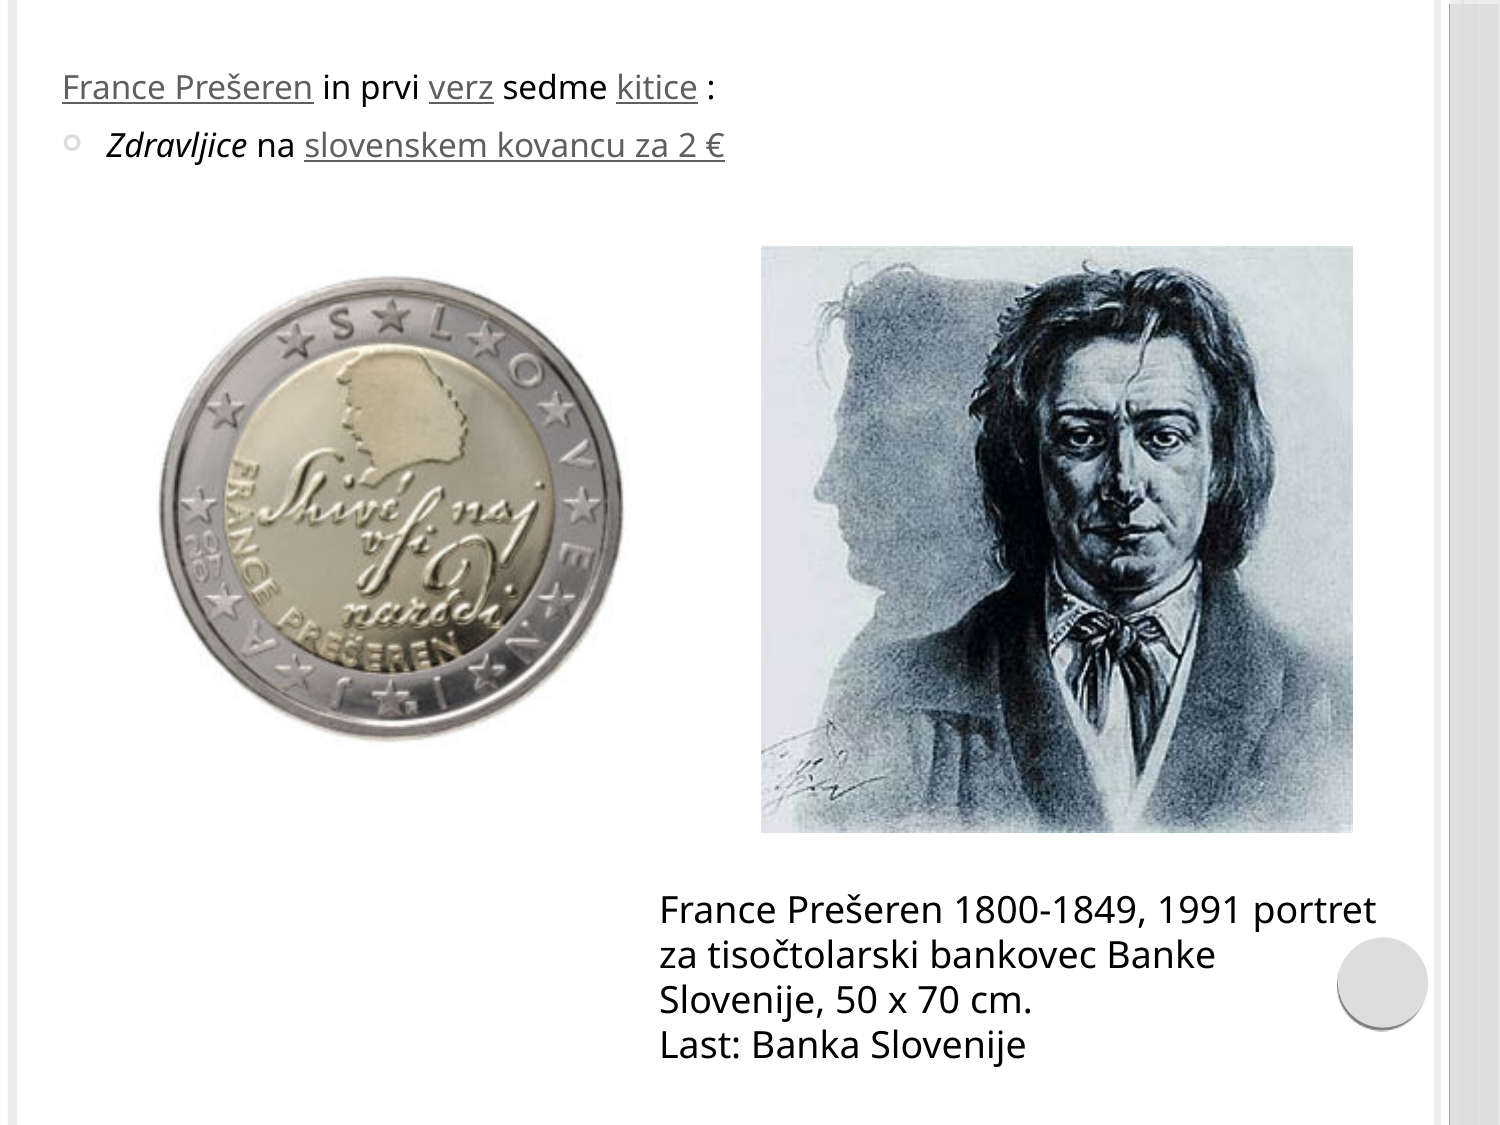

# France Prešeren in prvi verz sedme kitice :
Zdravljice na slovenskem kovancu za 2 €
France Prešeren 1800-1849, 1991 portret za tisočtolarski bankovec Banke Slovenije, 50 x 70 cm.
Last: Banka Slovenije